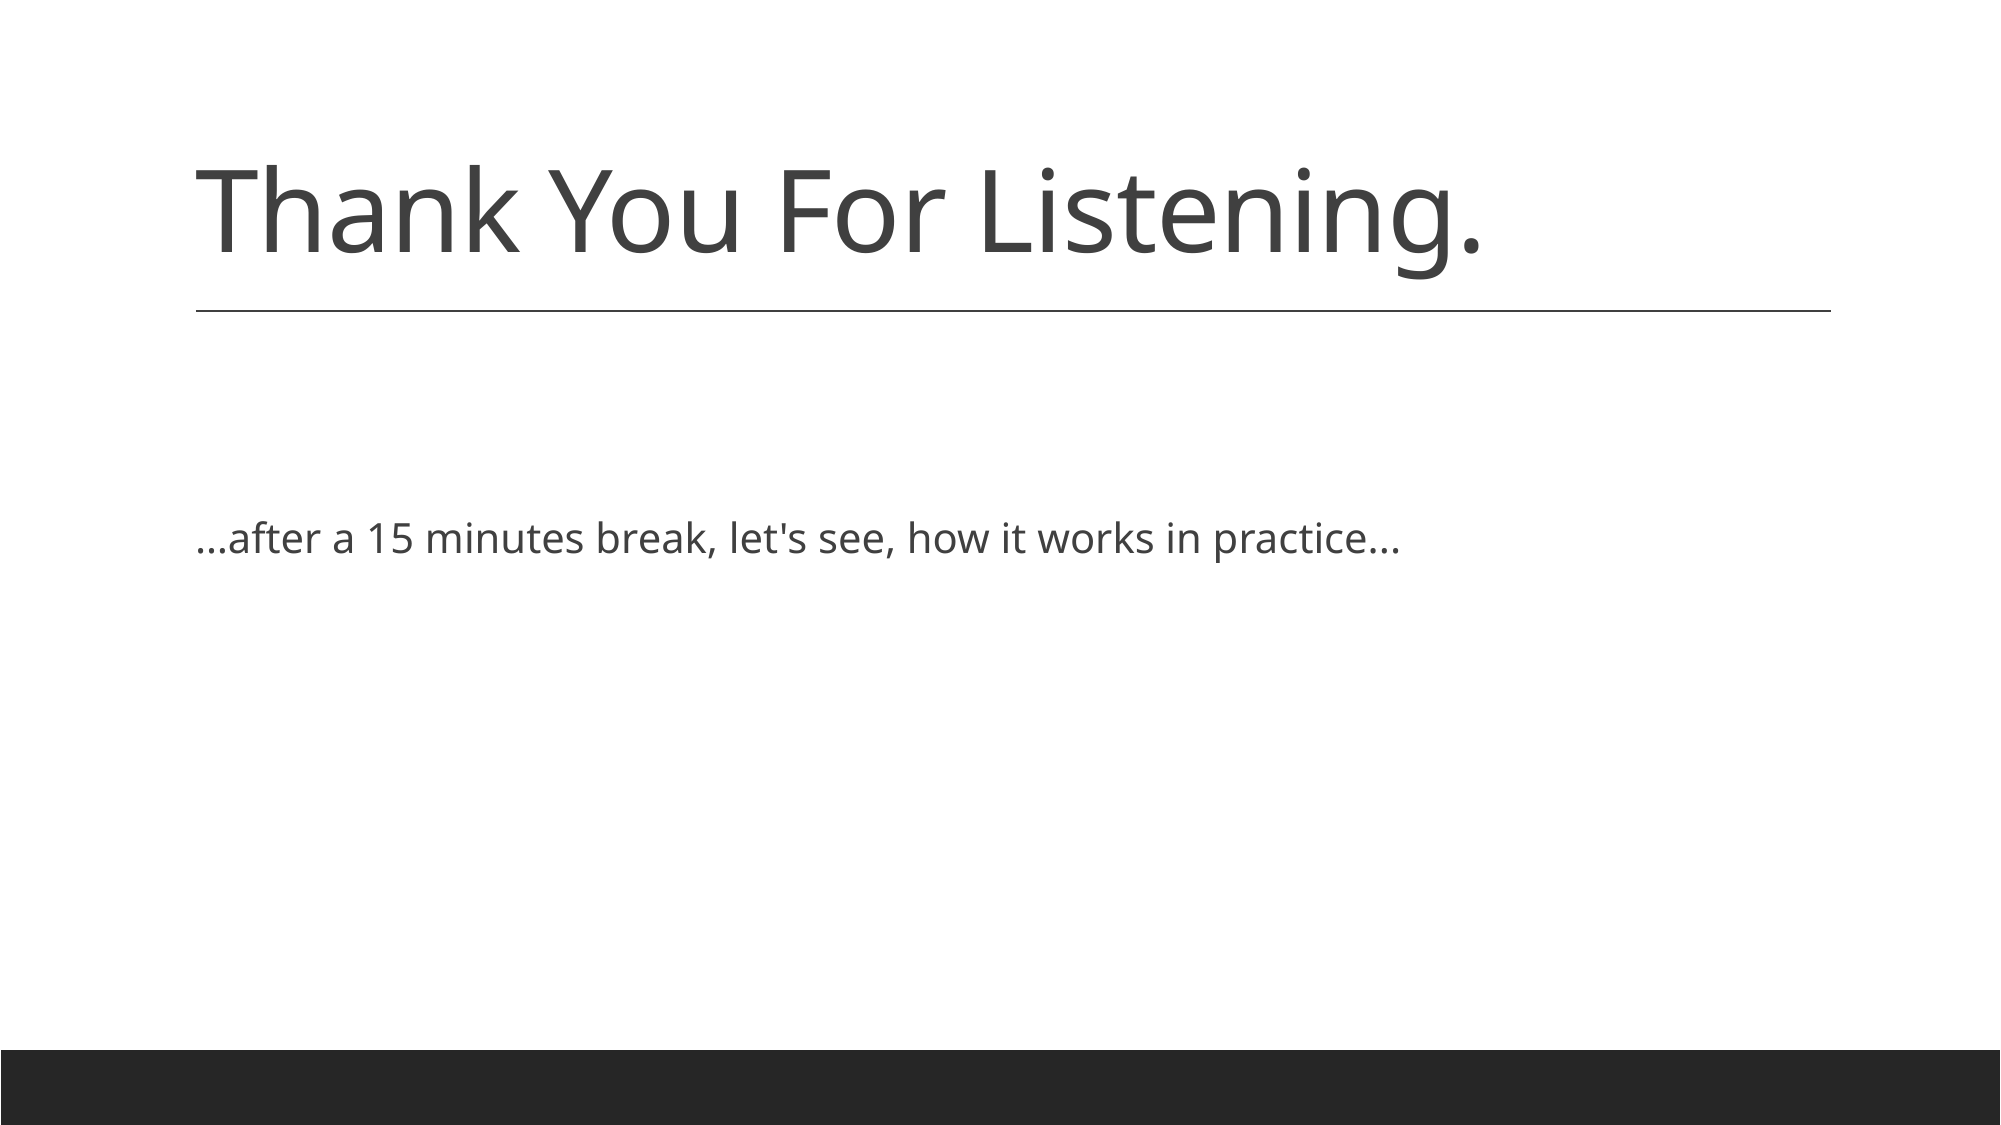

# Thank You For Listening.
…after a 15 minutes break, let's see, how it works in practice...